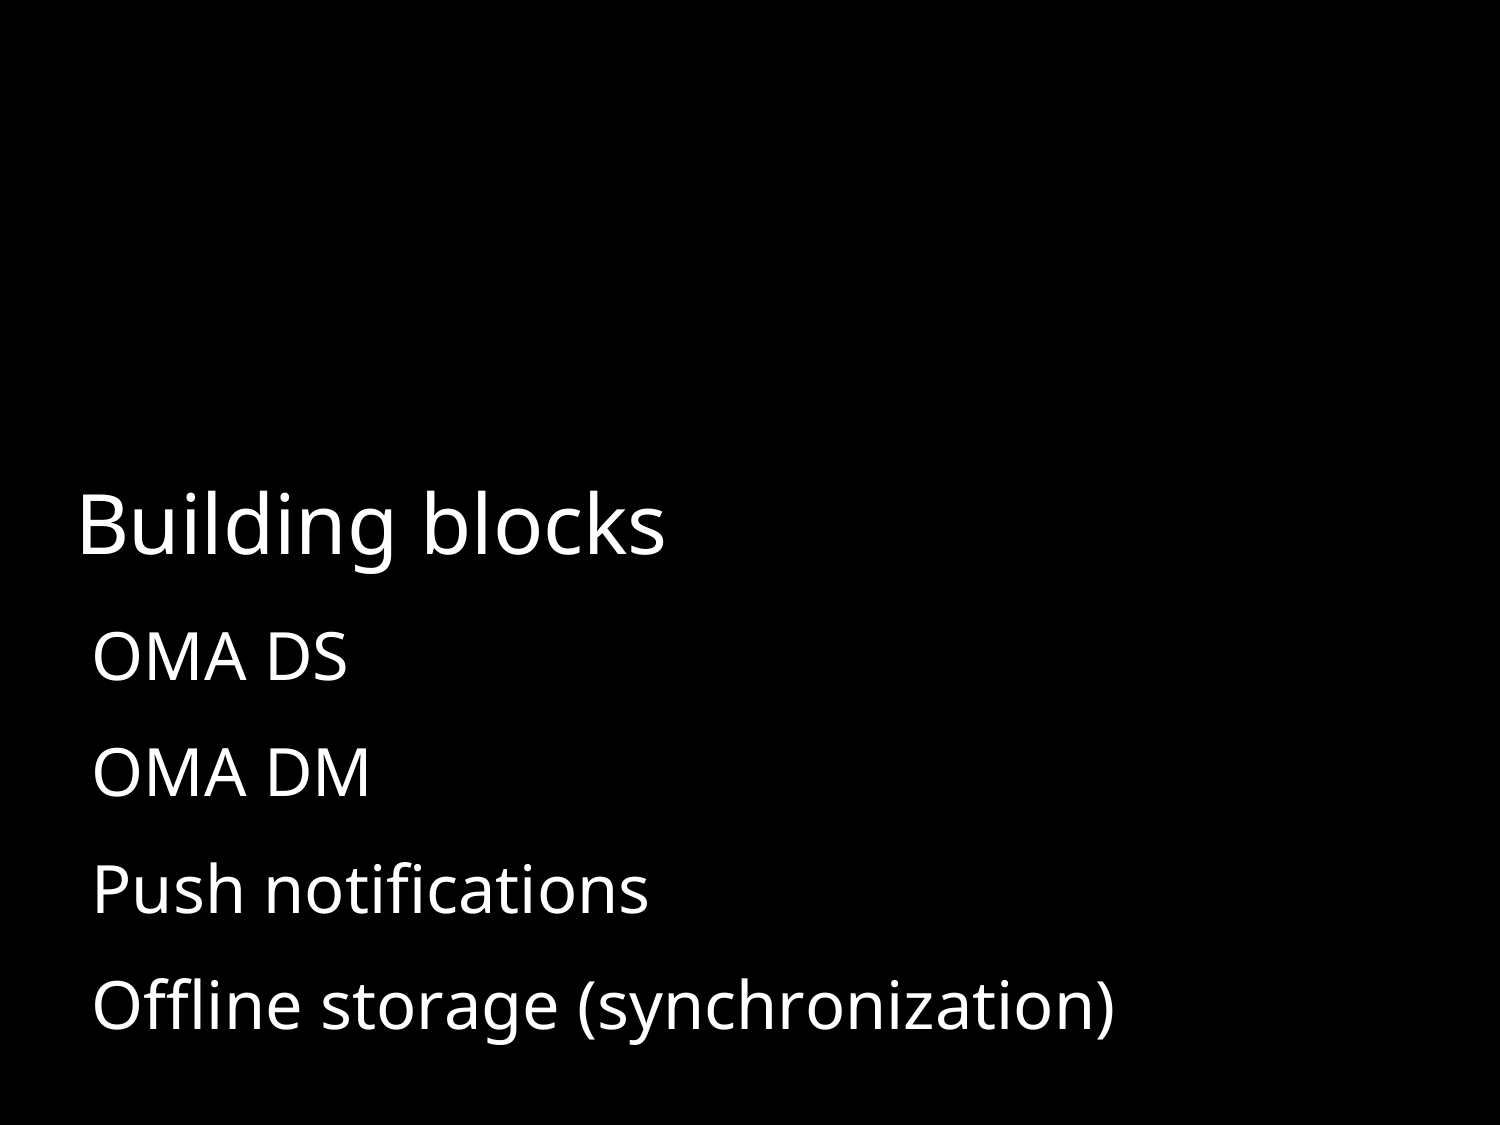

# Building blocks
OMA DS
OMA DM
Push notifications
Offline storage (synchronization)